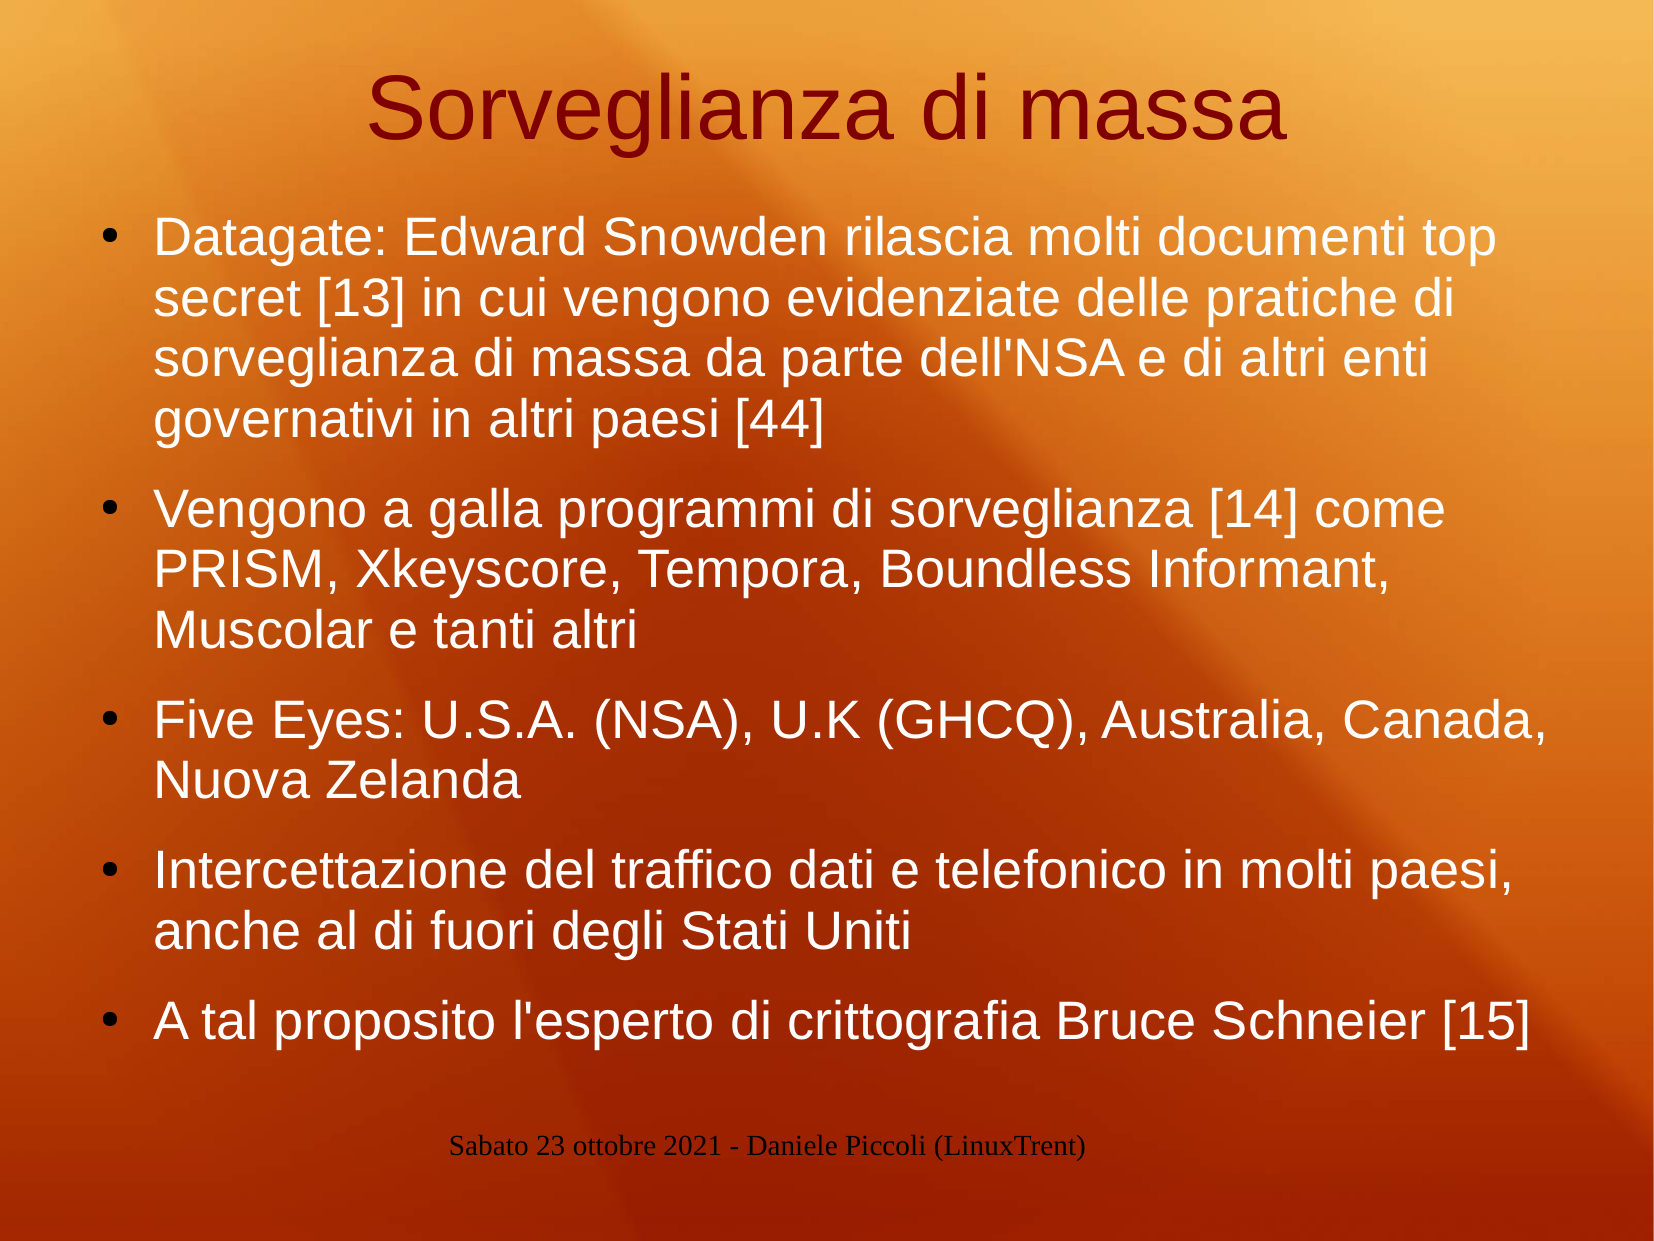

# Sorveglianza di massa
Datagate: Edward Snowden rilascia molti documenti top secret [13] in cui vengono evidenziate delle pratiche di sorveglianza di massa da parte dell'NSA e di altri enti governativi in altri paesi [44]
Vengono a galla programmi di sorveglianza [14] come PRISM, Xkeyscore, Tempora, Boundless Informant, Muscolar e tanti altri
Five Eyes: U.S.A. (NSA), U.K (GHCQ), Australia, Canada, Nuova Zelanda
Intercettazione del traffico dati e telefonico in molti paesi, anche al di fuori degli Stati Uniti
A tal proposito l'esperto di crittografia Bruce Schneier [15]
Sabato 23 ottobre 2021 - Daniele Piccoli (LinuxTrent)